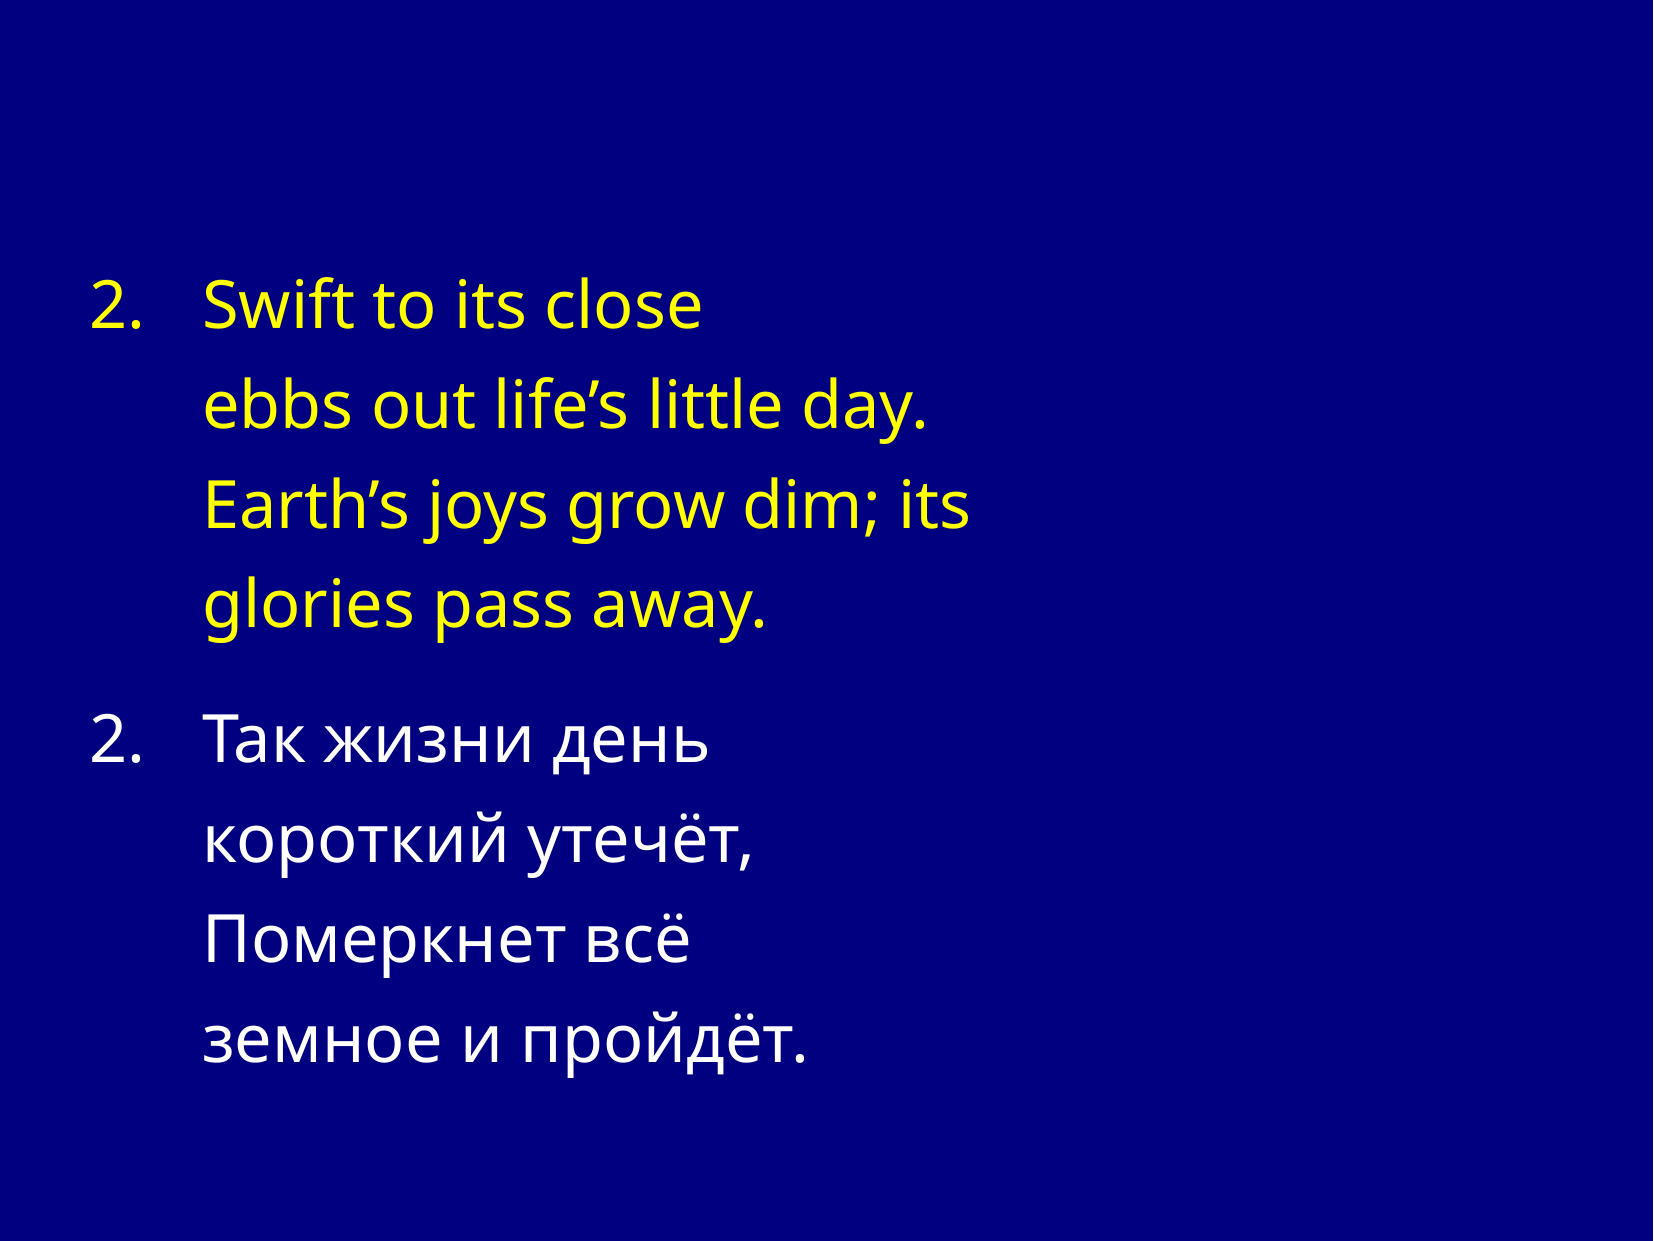

2.	Swift to its close
	ebbs out life’s little day.
	Earth’s joys grow dim; its
	glories pass away.
2.	Так жизни день
	короткий утечёт,
	Померкнет всё
	земное и пройдёт.